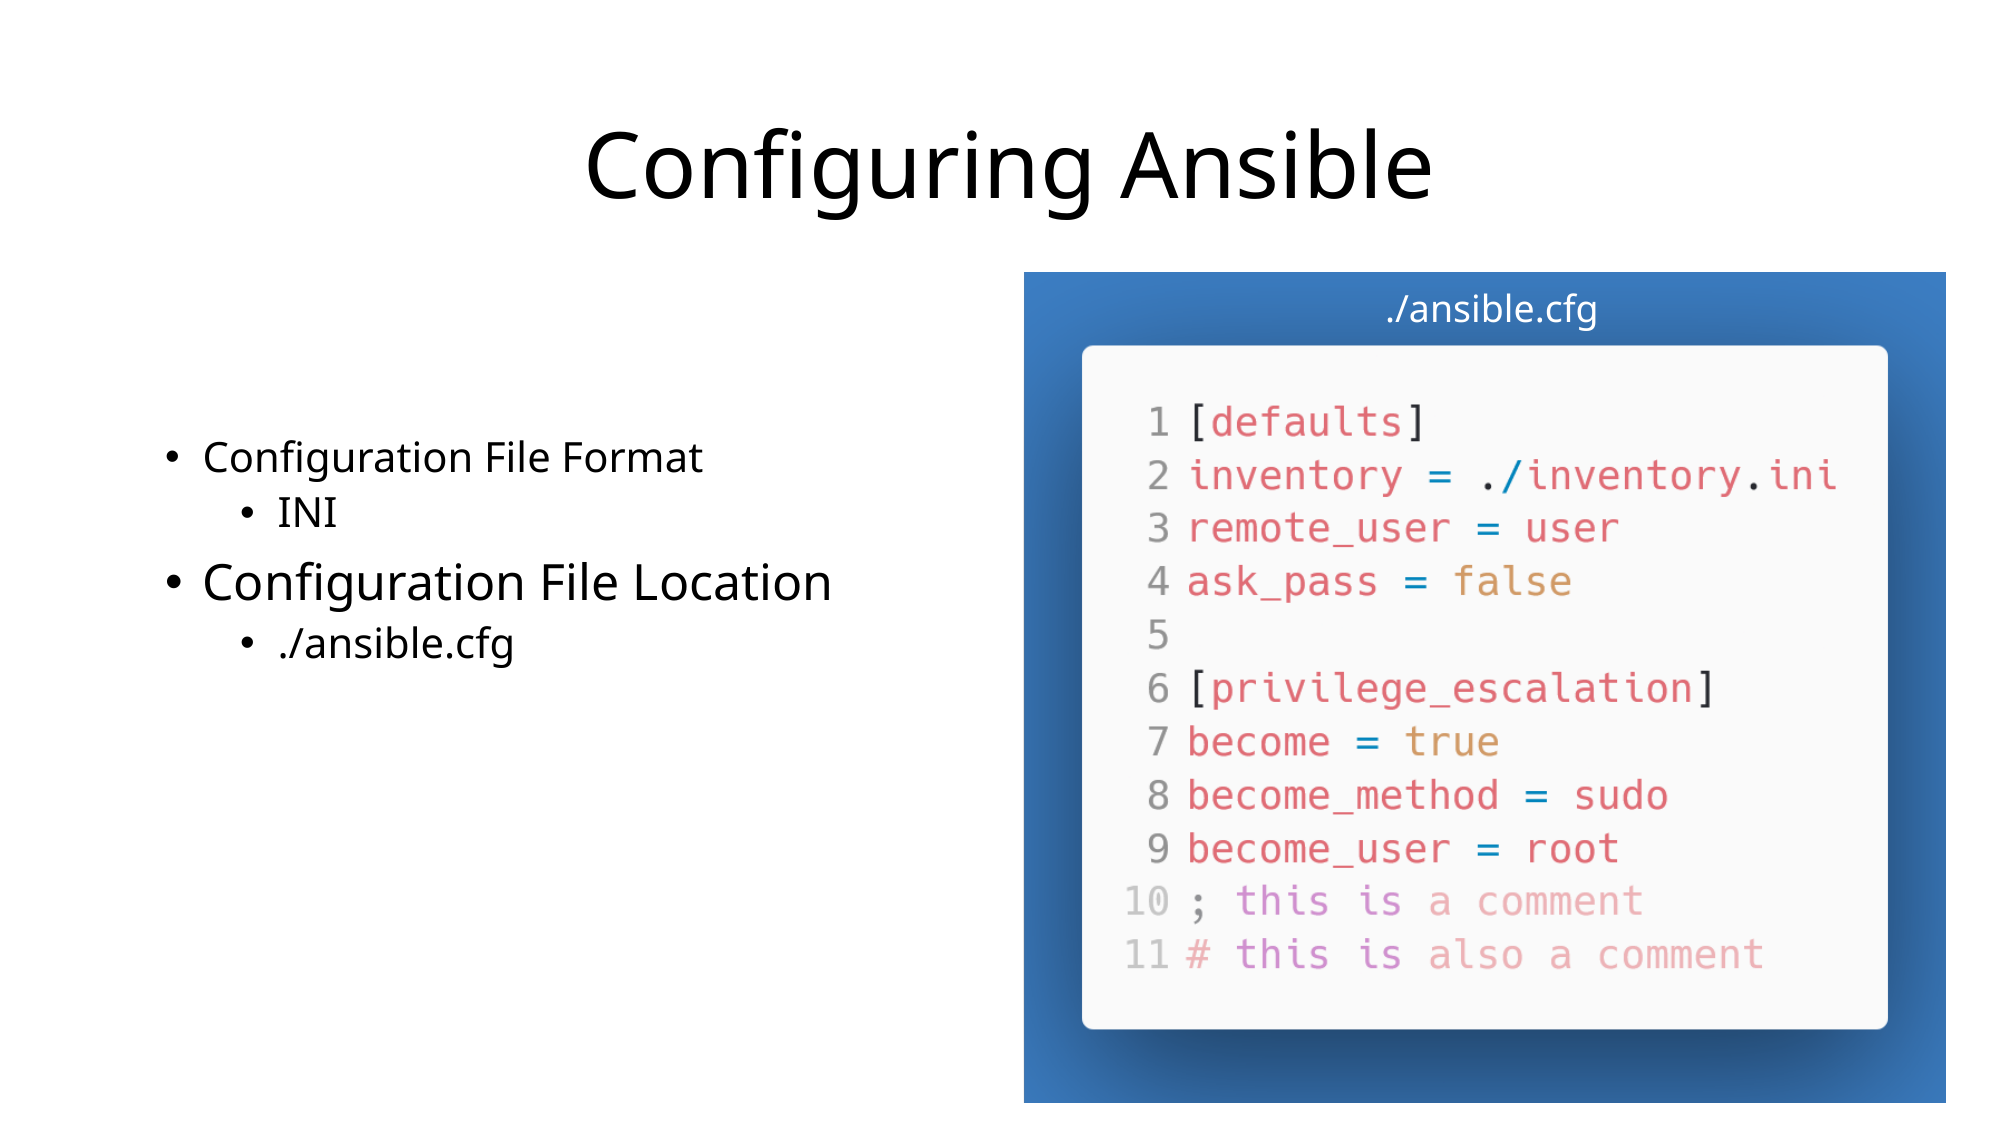

# Configuring Ansible
./ansible.cfg
ansible-navigator.yml
Configuration File Format
INI
Configuration File Location
./ansible.cfg